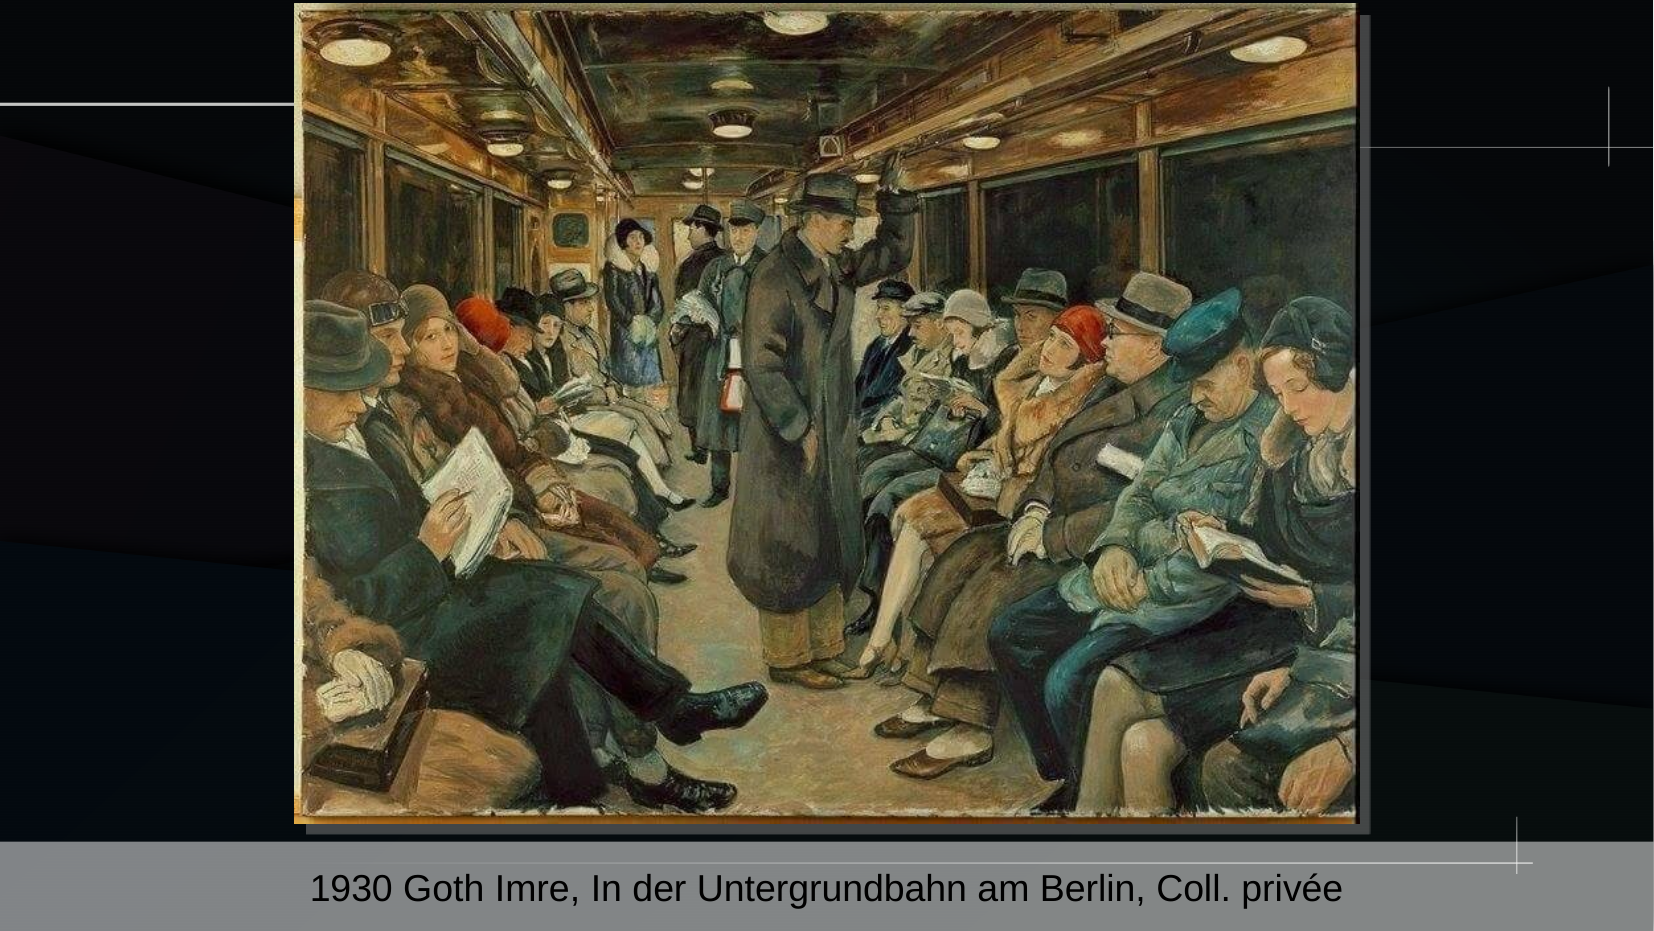

1930 Goth Imre, In der Untergrundbahn am Berlin, Coll. privée